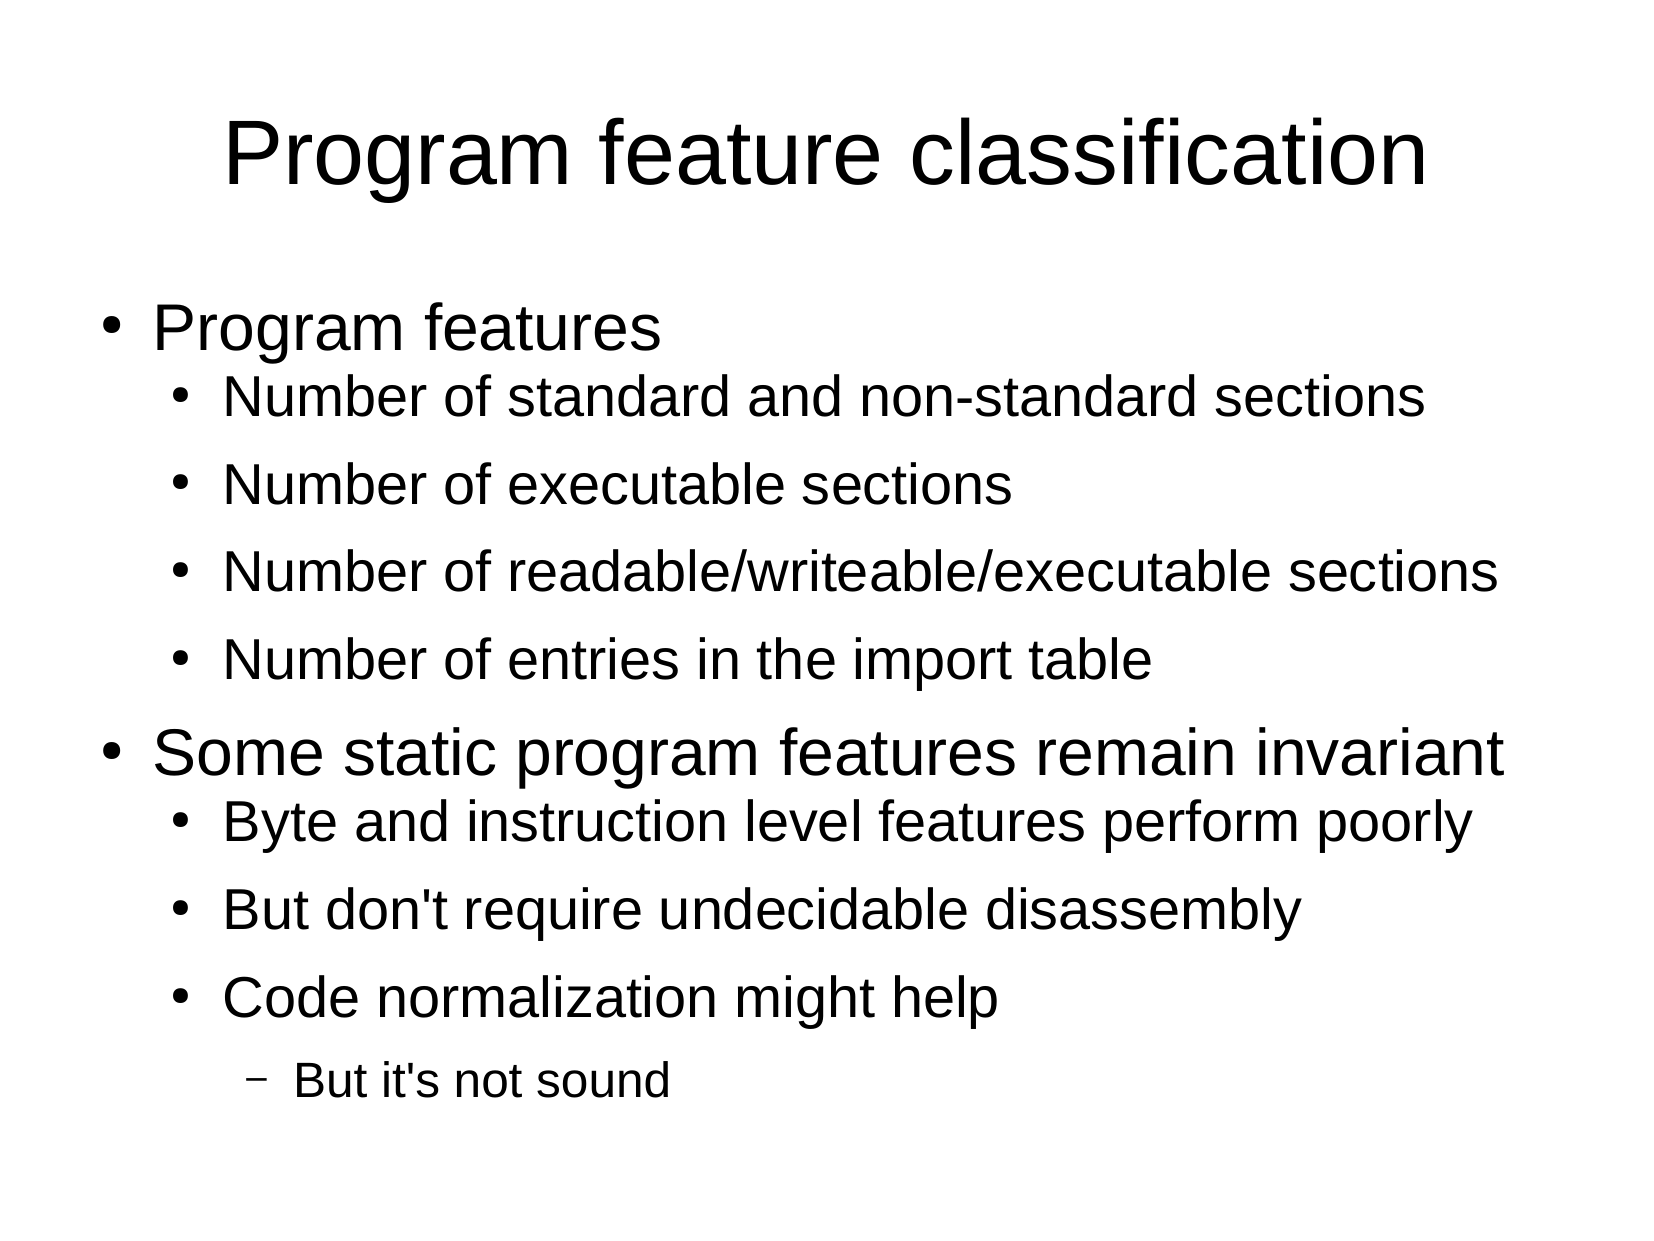

# Program feature classification
Program features
Number of standard and non-standard sections
Number of executable sections
Number of readable/writeable/executable sections
Number of entries in the import table
Some static program features remain invariant
Byte and instruction level features perform poorly
But don't require undecidable disassembly
Code normalization might help
But it's not sound